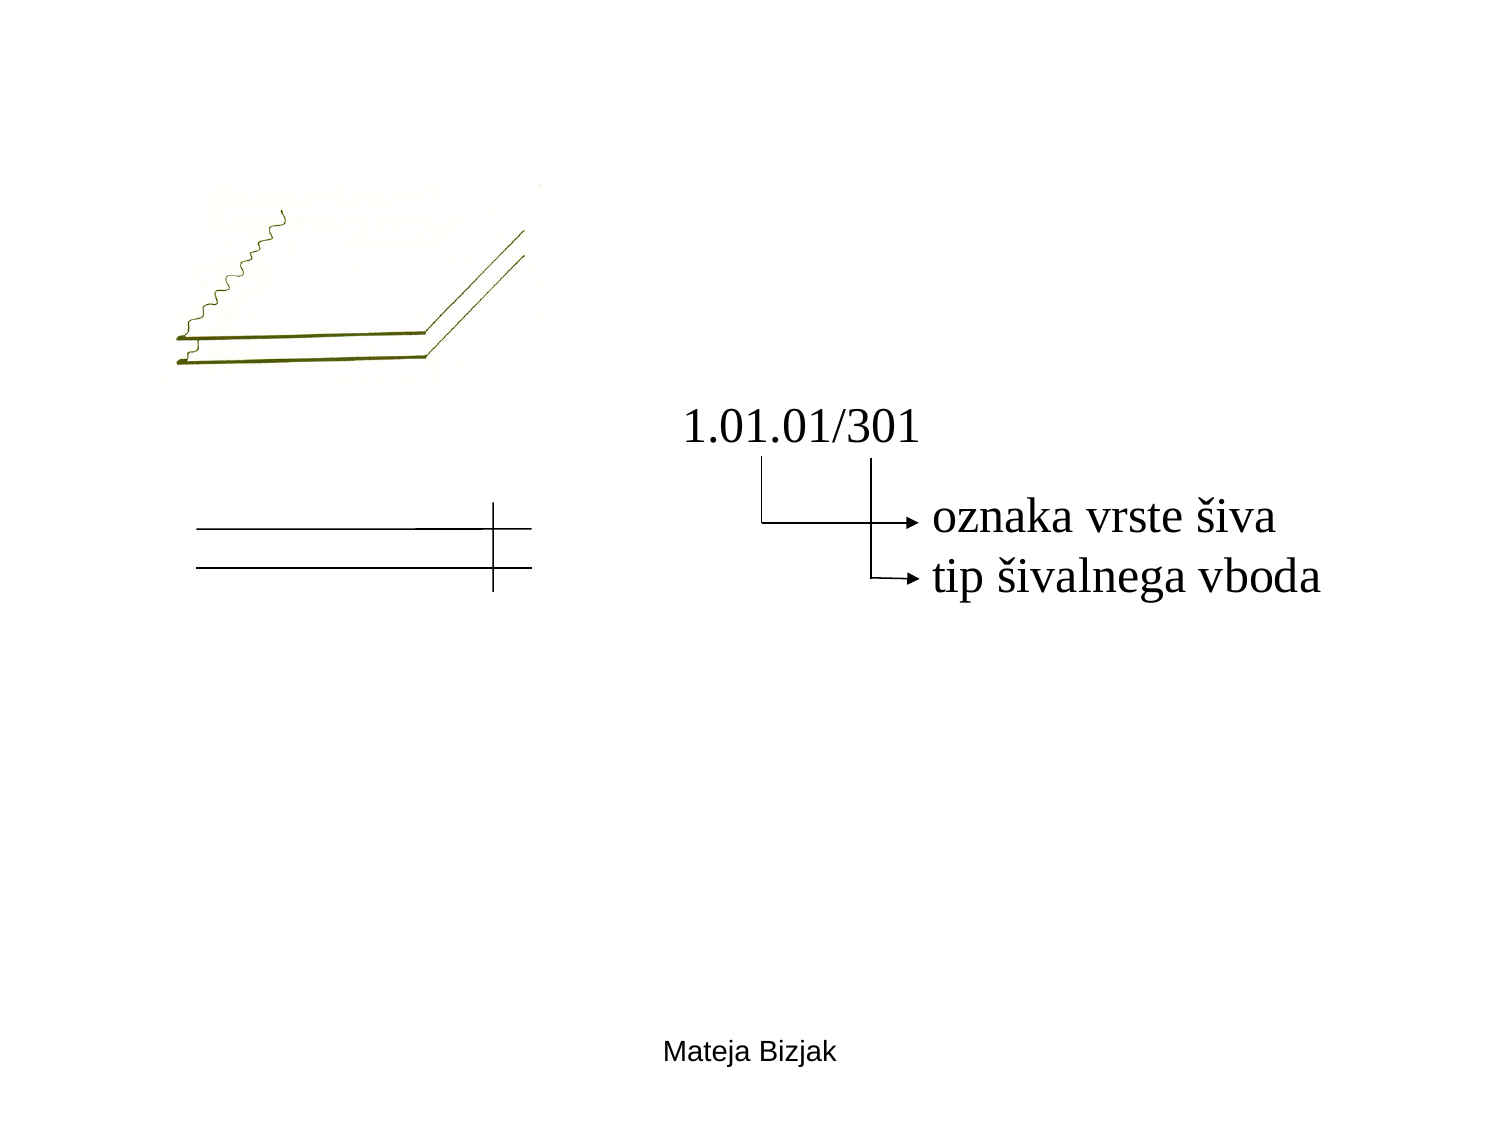

1.01.01/301
oznaka vrste šiva
tip šivalnega vboda
Mateja Bizjak